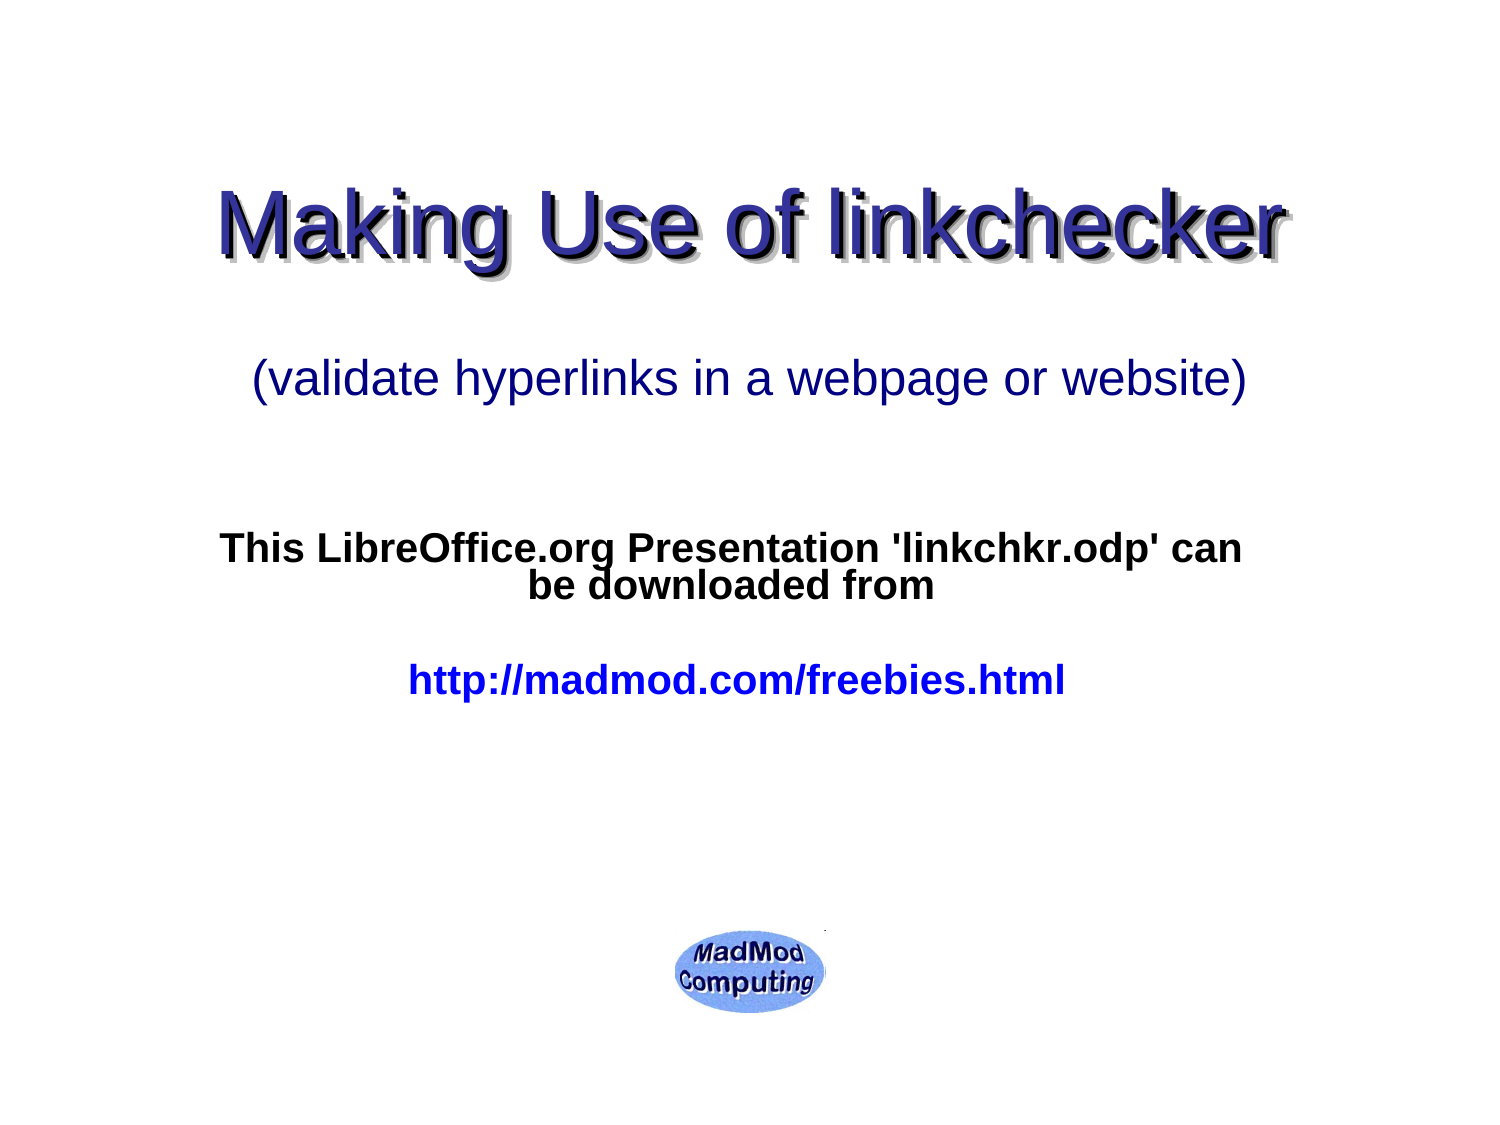

# Making Use of linkchecker
(validate hyperlinks in a webpage or website)
This LibreOffice.org Presentation 'linkchkr.odp' can be downloaded from
 http://madmod.com/freebies.html